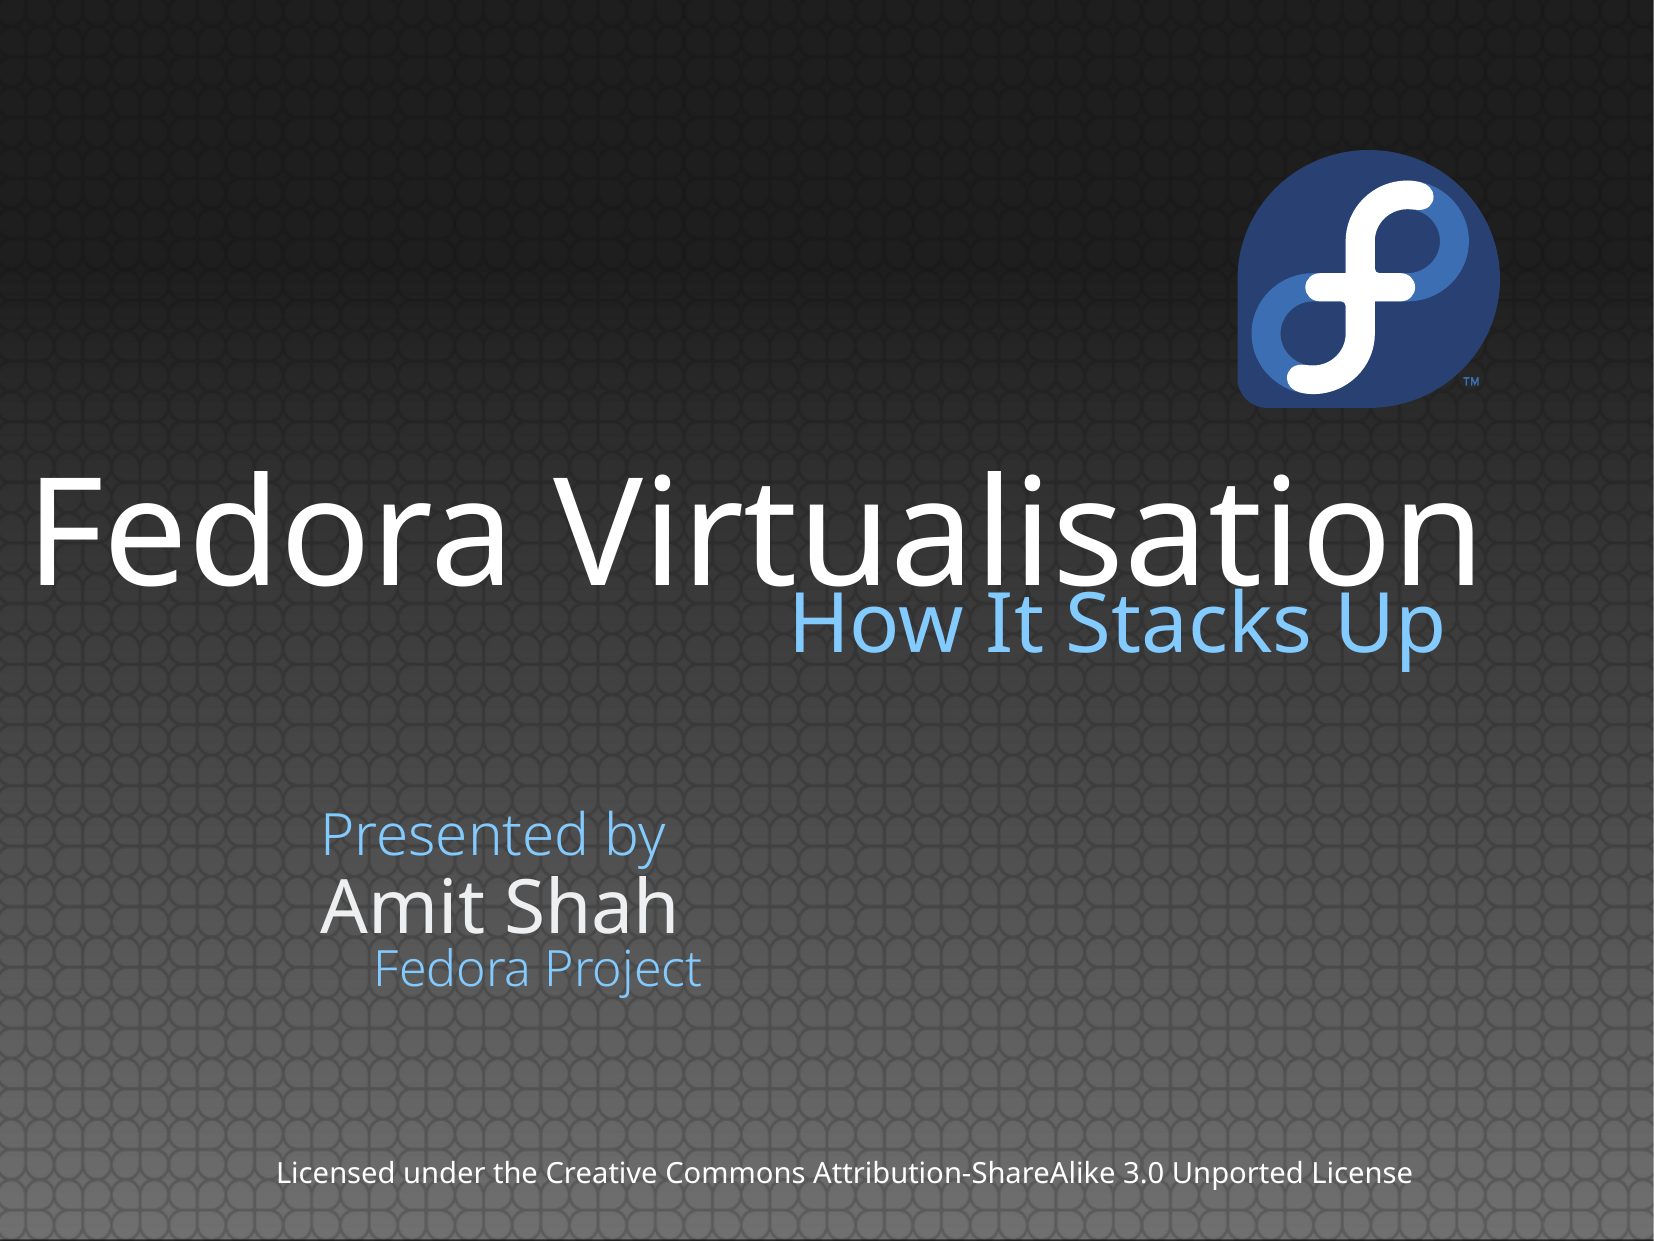

Fedora Virtualisation
# How It Stacks Up
Presented by
Amit Shah
Fedora Project
Licensed under the Creative Commons Attribution-ShareAlike 3.0 Unported License